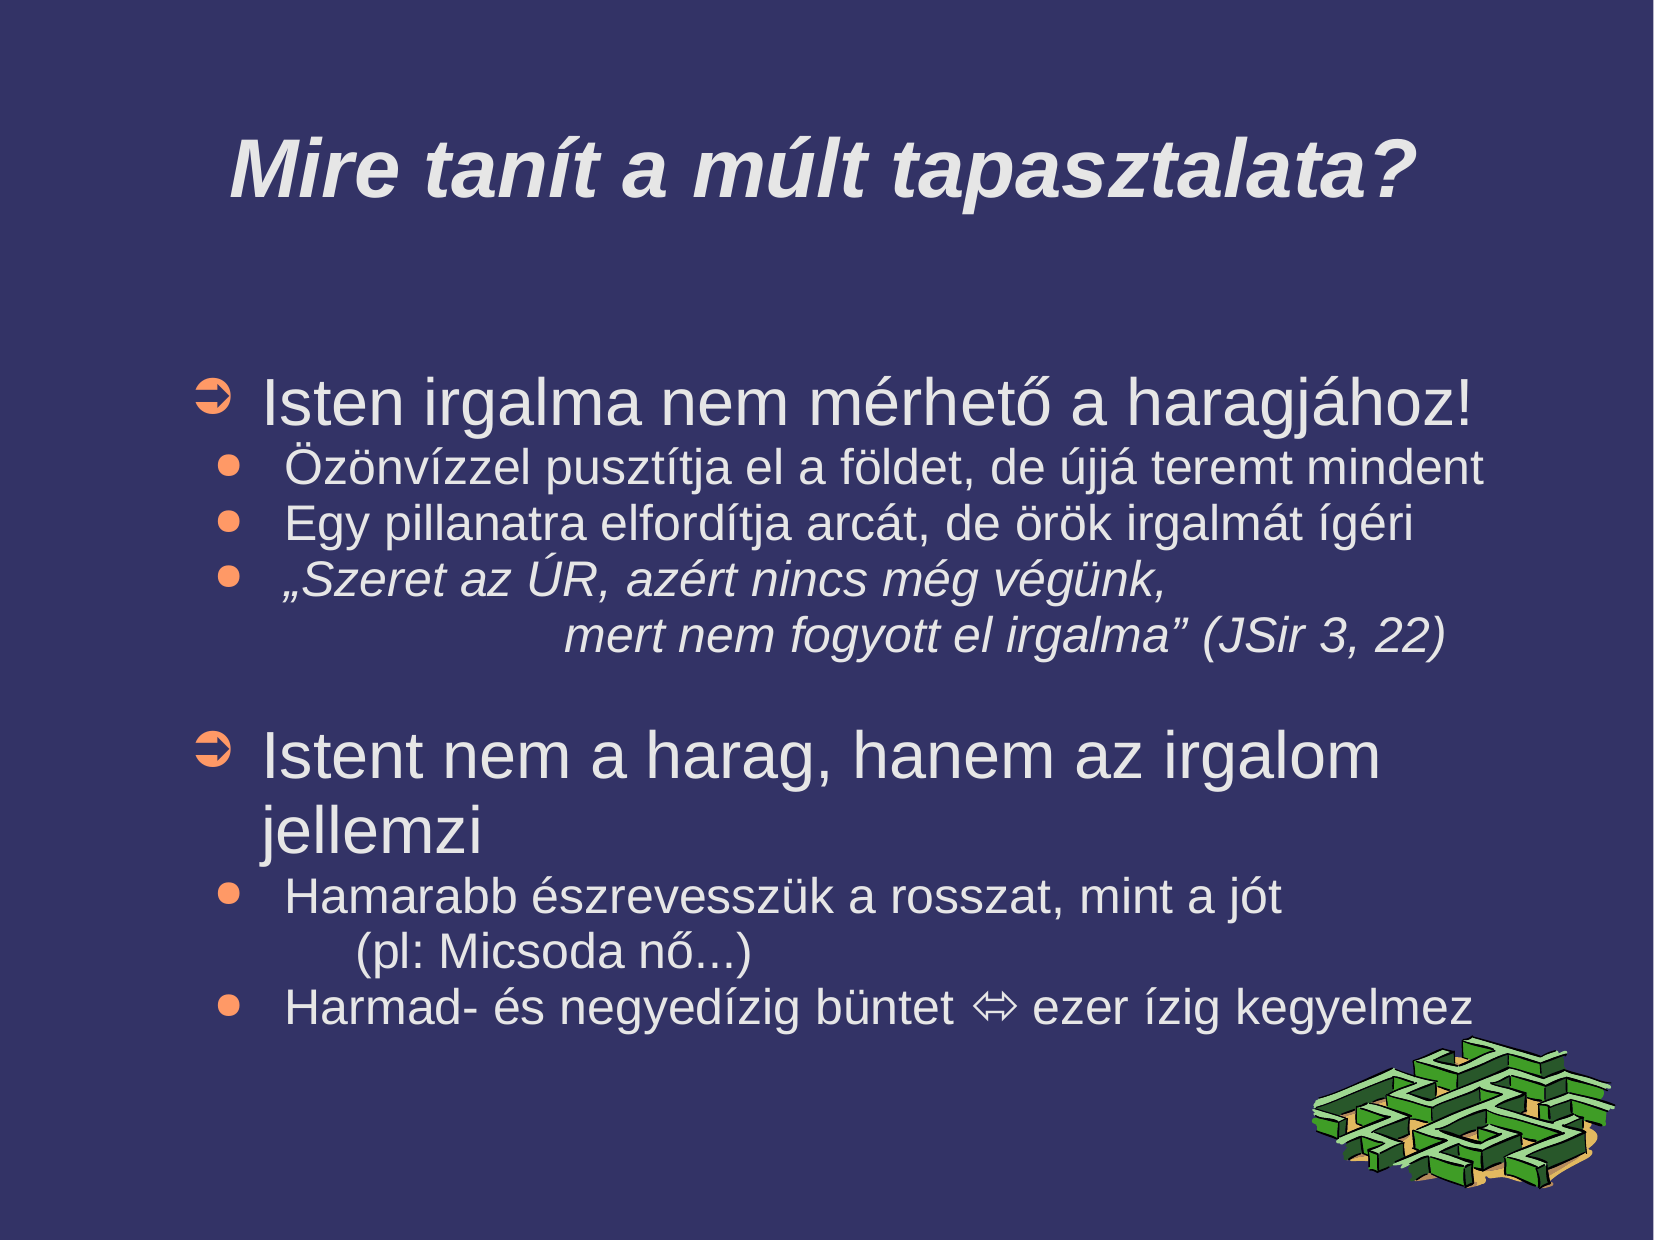

# Mire tanít a múlt tapasztalata?
Isten irgalma nem mérhető a haragjához!
Özönvízzel pusztítja el a földet, de újjá teremt mindent
Egy pillanatra elfordítja arcát, de örök irgalmát ígéri
„Szeret az ÚR, azért nincs még végünk,
 mert nem fogyott el irgalma” (JSir 3, 22)
Istent nem a harag, hanem az irgalom
jellemzi
Hamarabb észrevesszük a rosszat, mint a jót
(pl: Micsoda nő...)
Harmad- és negyedízig büntet  ezer ízig kegyelmez